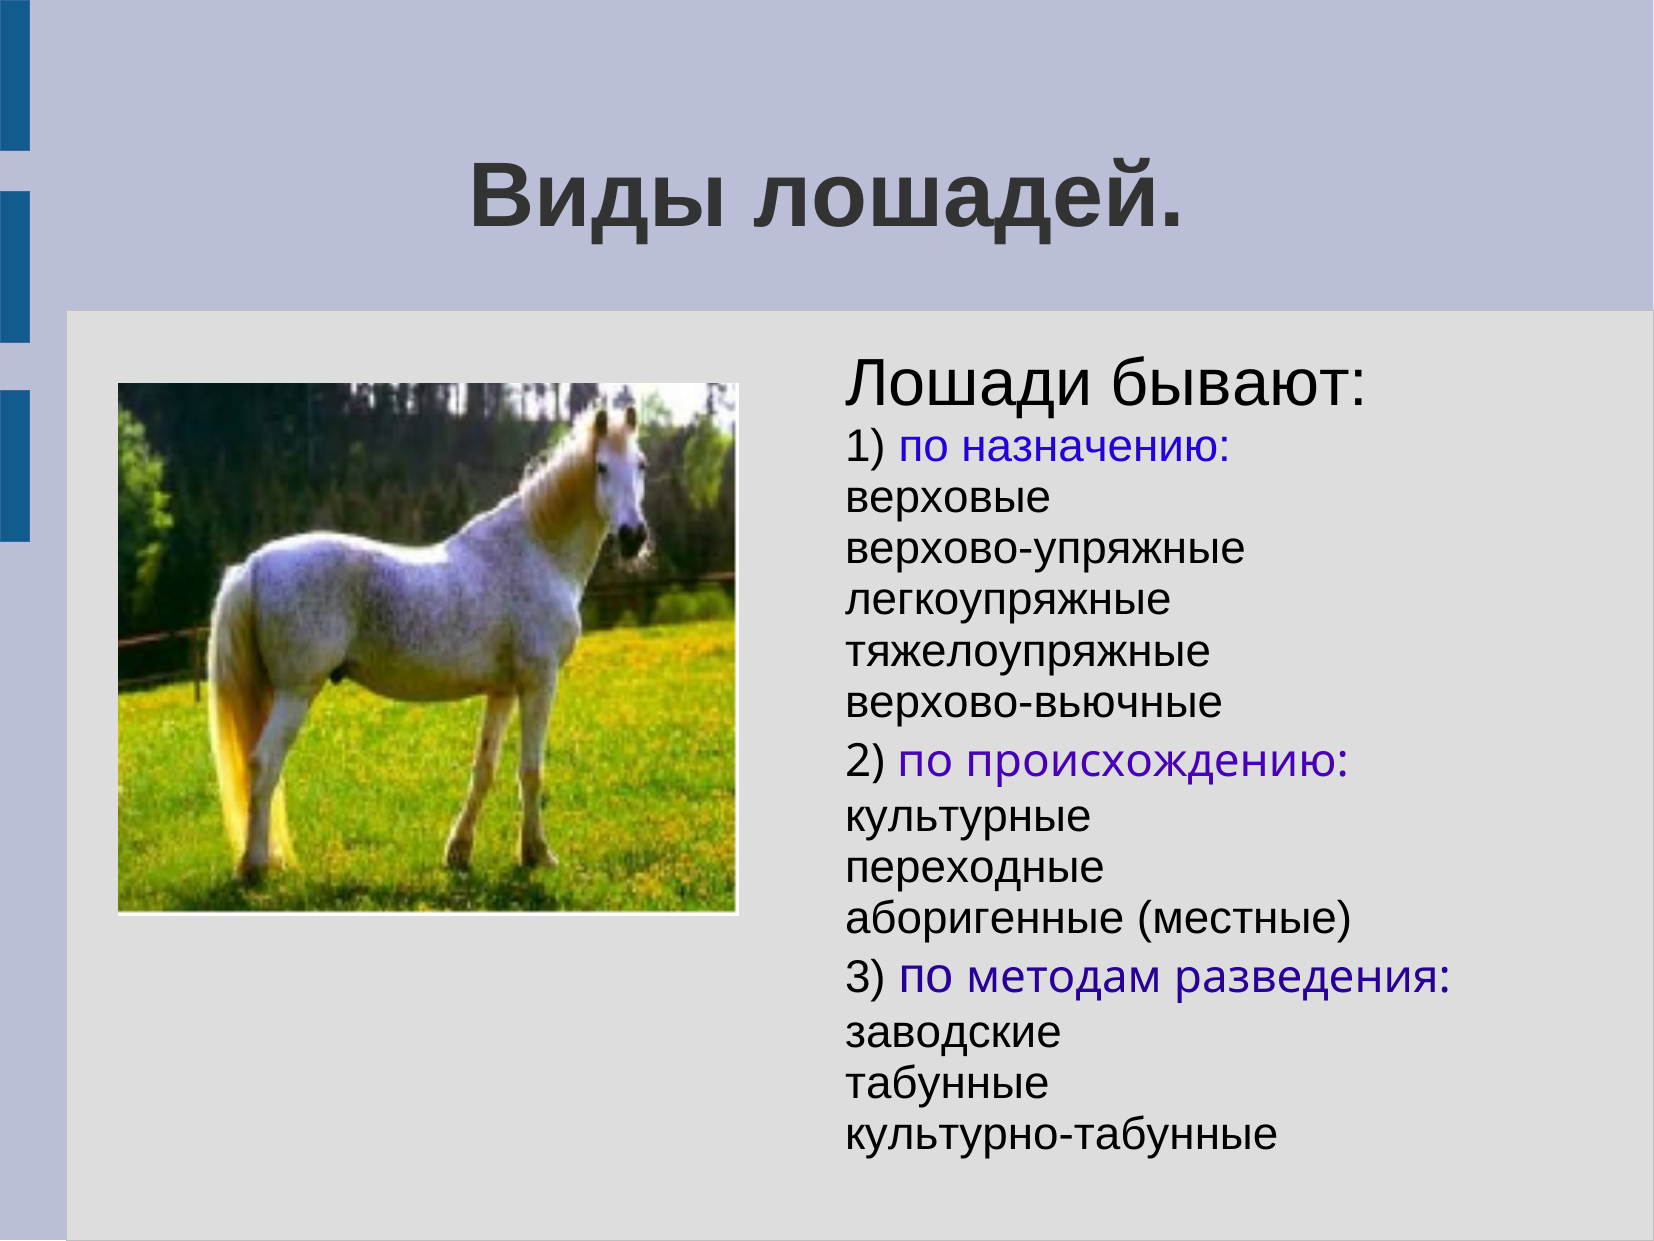

# Виды лошадей.
Лошади бывают:
1) по назначению:
верховые
верхово-упряжные
легкоупряжные
тяжелоупряжные
верхово-вьючные
2) по происхождению:
культурные
переходные
аборигенные (местные)
3) по методам разведения:
заводские
табунные
культурно-табунные